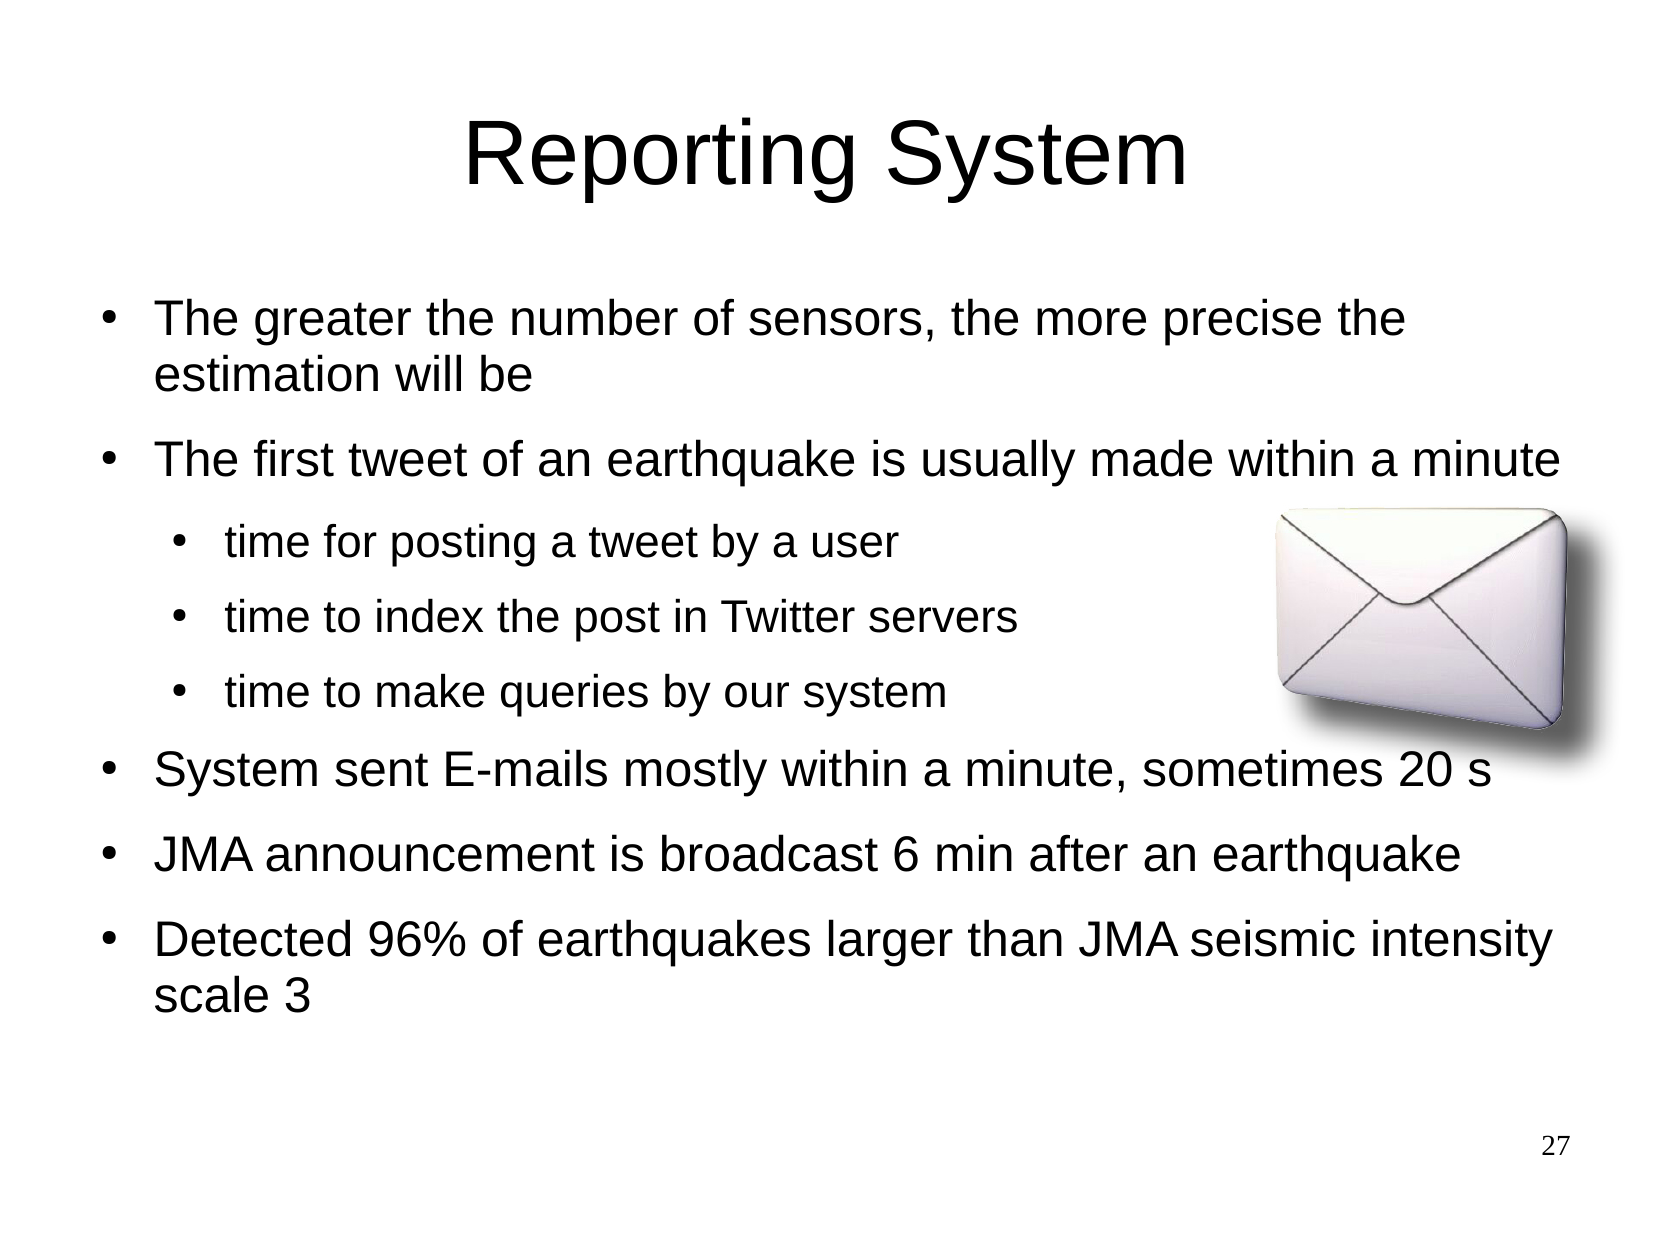

# Reporting System
The greater the number of sensors, the more precise the estimation will be
The ﬁrst tweet of an earthquake is usually made within a minute
time for posting a tweet by a user
time to index the post in Twitter servers
time to make queries by our system
System sent E-mails mostly within a minute, sometimes 20 s
JMA announcement is broadcast 6 min after an earthquake
Detected 96% of earthquakes larger than JMA seismic intensity scale 3
27